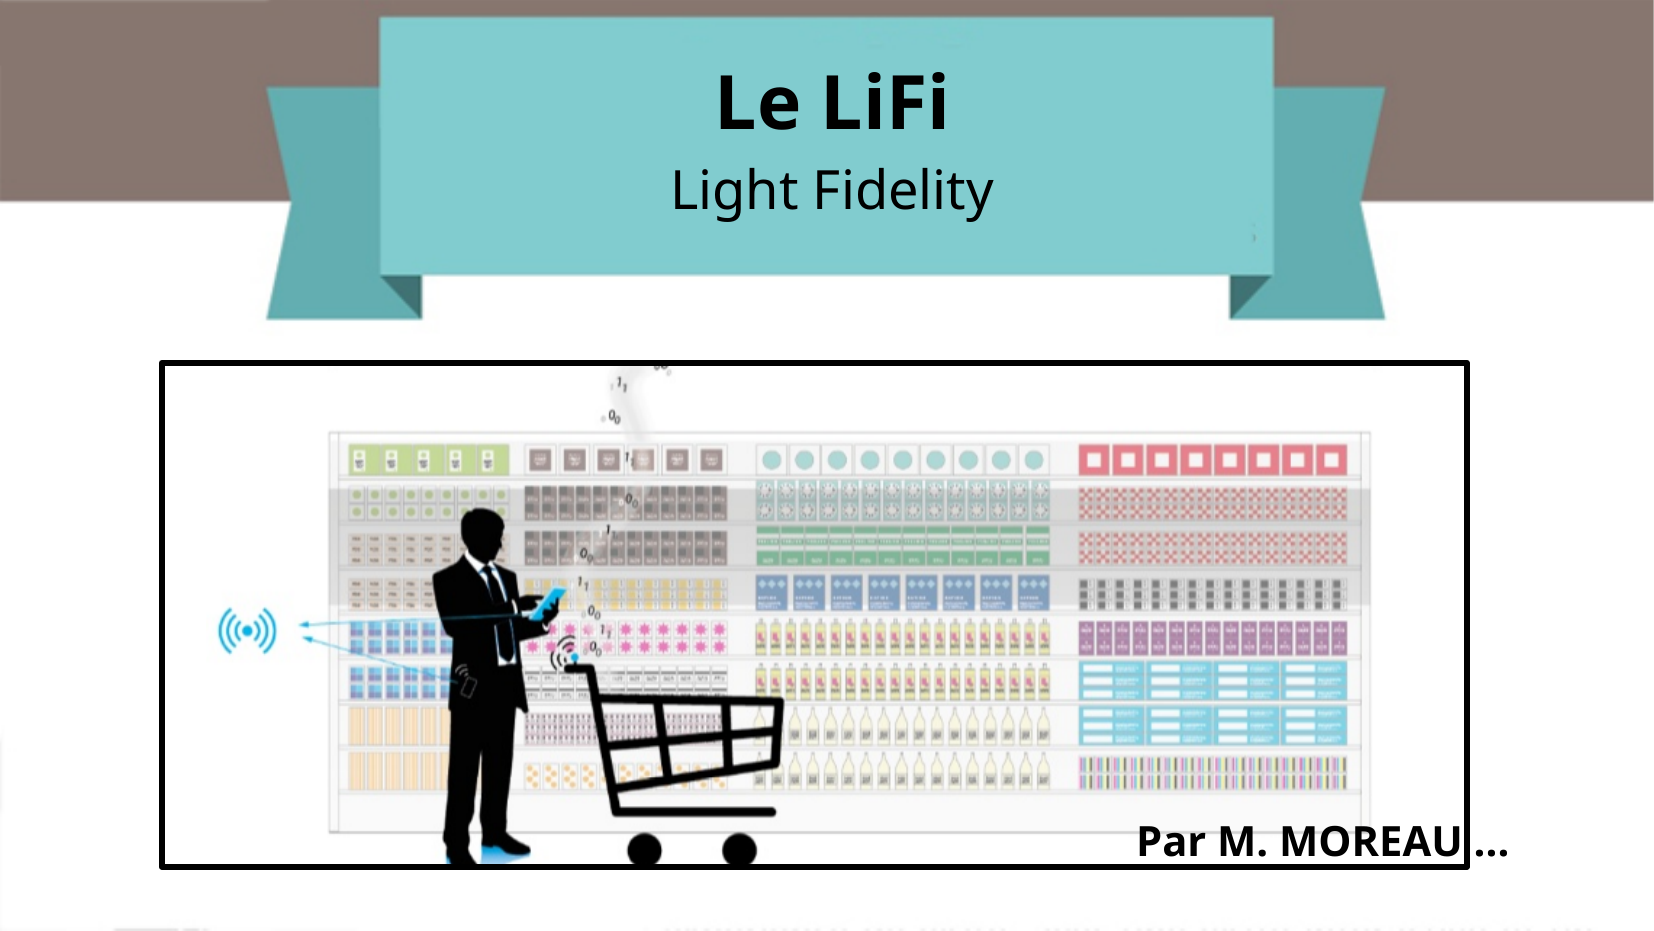

Le LiFi
Light Fidelity
# Par M. MOREAU ...